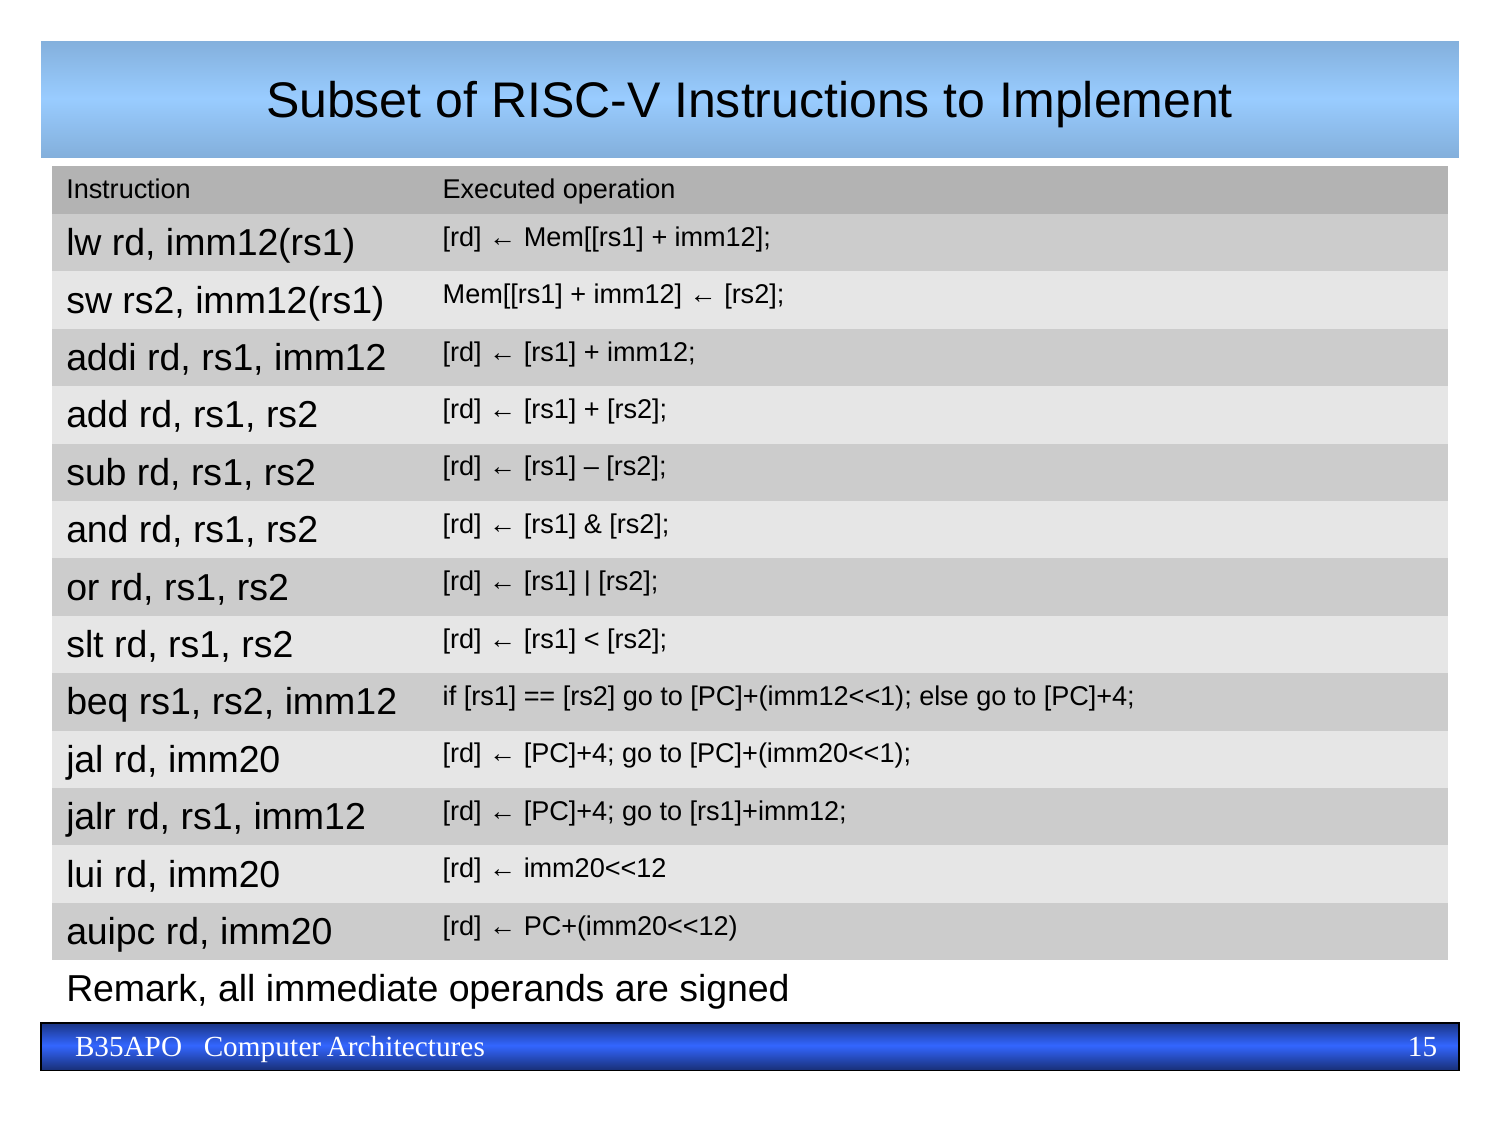

# Subset of RISC-V Instructions to Implement
| Instruction | Executed operation |
| --- | --- |
| lw rd, imm12(rs1) | [rd] ← Mem[[rs1] + imm12]; |
| sw rs2, imm12(rs1) | Mem[[rs1] + imm12] ← [rs2]; |
| addi rd, rs1, imm12 | [rd] ← [rs1] + imm12; |
| add rd, rs1, rs2 | [rd] ← [rs1] + [rs2]; |
| sub rd, rs1, rs2 | [rd] ← [rs1] – [rs2]; |
| and rd, rs1, rs2 | [rd] ← [rs1] & [rs2]; |
| or rd, rs1, rs2 | [rd] ← [rs1] | [rs2]; |
| slt rd, rs1, rs2 | [rd] ← [rs1] < [rs2]; |
| beq rs1, rs2, imm12 | if [rs1] == [rs2] go to [PC]+(imm12<<1); else go to [PC]+4; |
| jal rd, imm20 | [rd] ← [PC]+4; go to [PC]+(imm20<<1); |
| jalr rd, rs1, imm12 | [rd] ← [PC]+4; go to [rs1]+imm12; |
| lui rd, imm20 | [rd] ← imm20<<12 |
| auipc rd, imm20 | [rd] ← PC+(imm20<<12) |
Remark, all immediate operands are signed
B35APO Computer Architectures
15